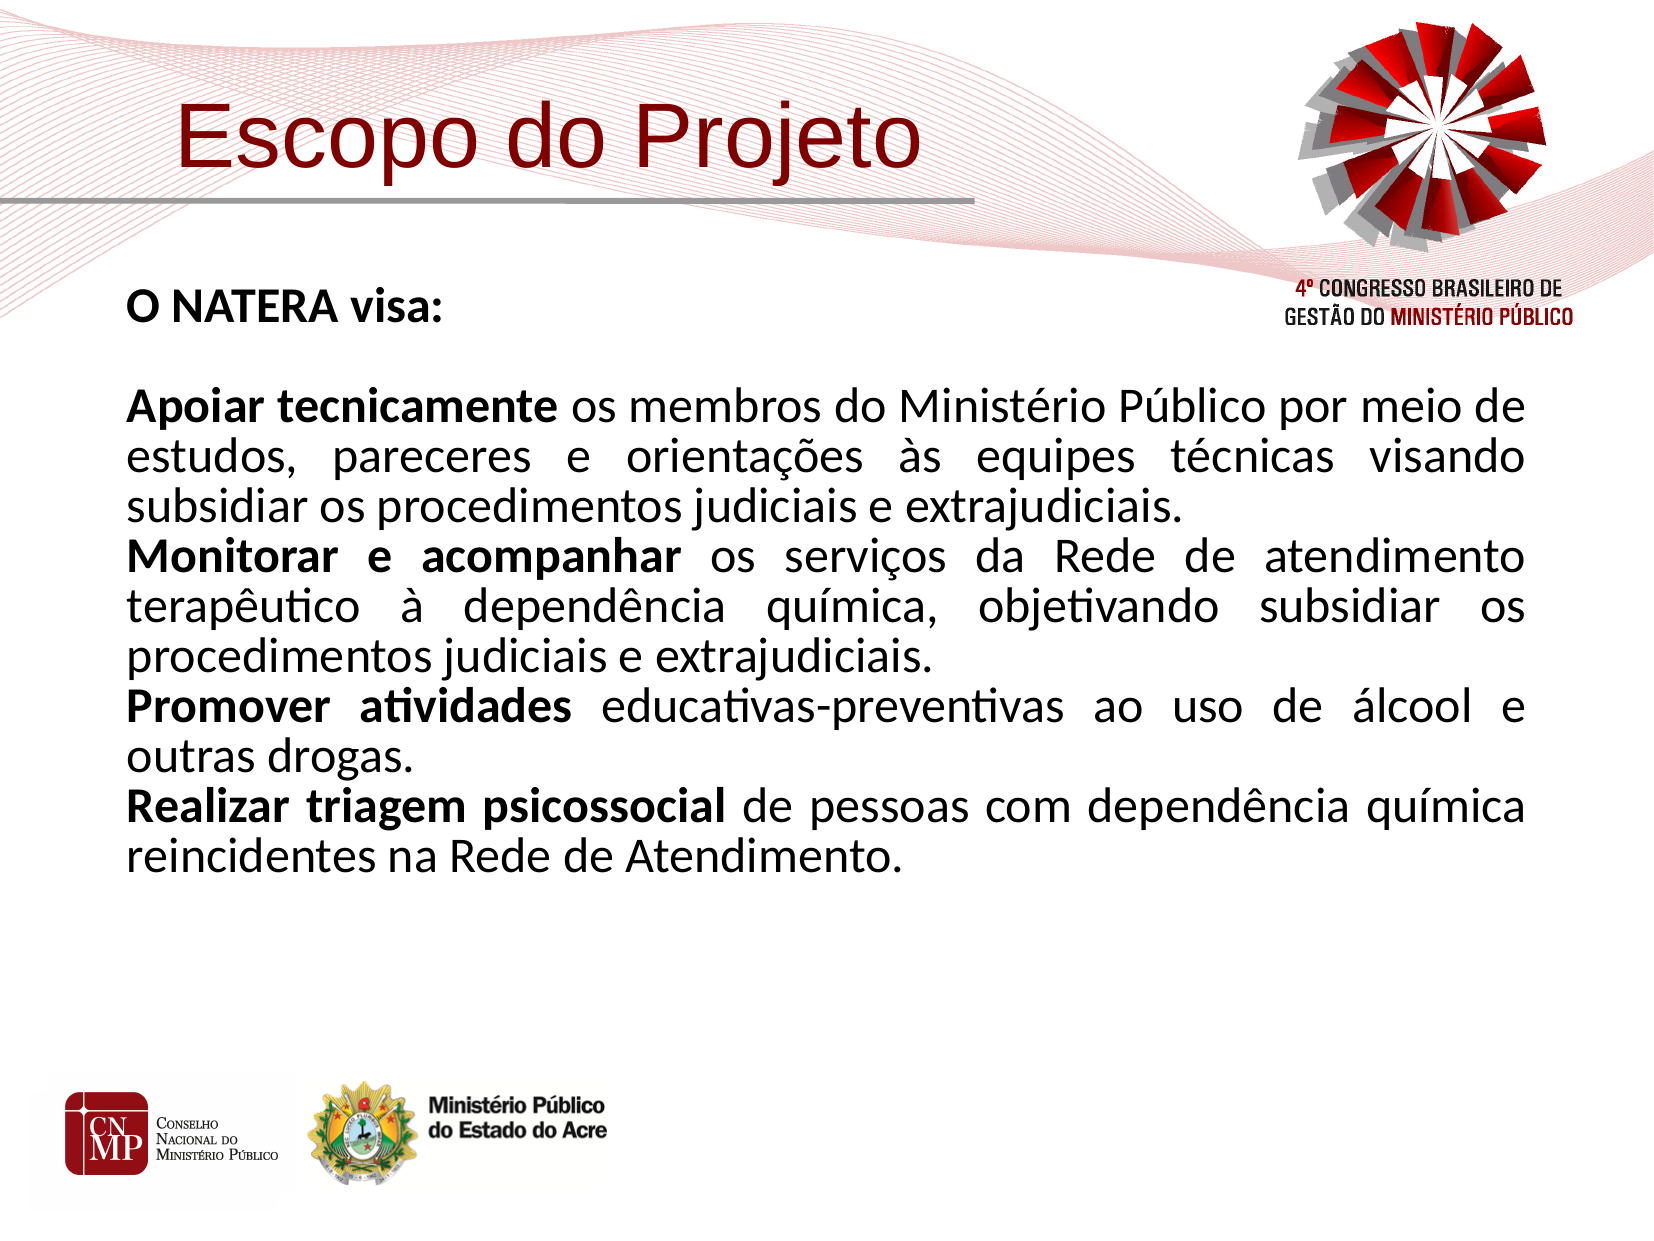

Escopo do Projeto
O NATERA visa:
Apoiar tecnicamente os membros do Ministério Público por meio de estudos, pareceres e orientações às equipes técnicas visando subsidiar os procedimentos judiciais e extrajudiciais.
Monitorar e acompanhar os serviços da Rede de atendimento terapêutico à dependência química, objetivando subsidiar os procedimentos judiciais e extrajudiciais.
Promover atividades educativas-preventivas ao uso de álcool e outras drogas.
Realizar triagem psicossocial de pessoas com dependência química reincidentes na Rede de Atendimento.